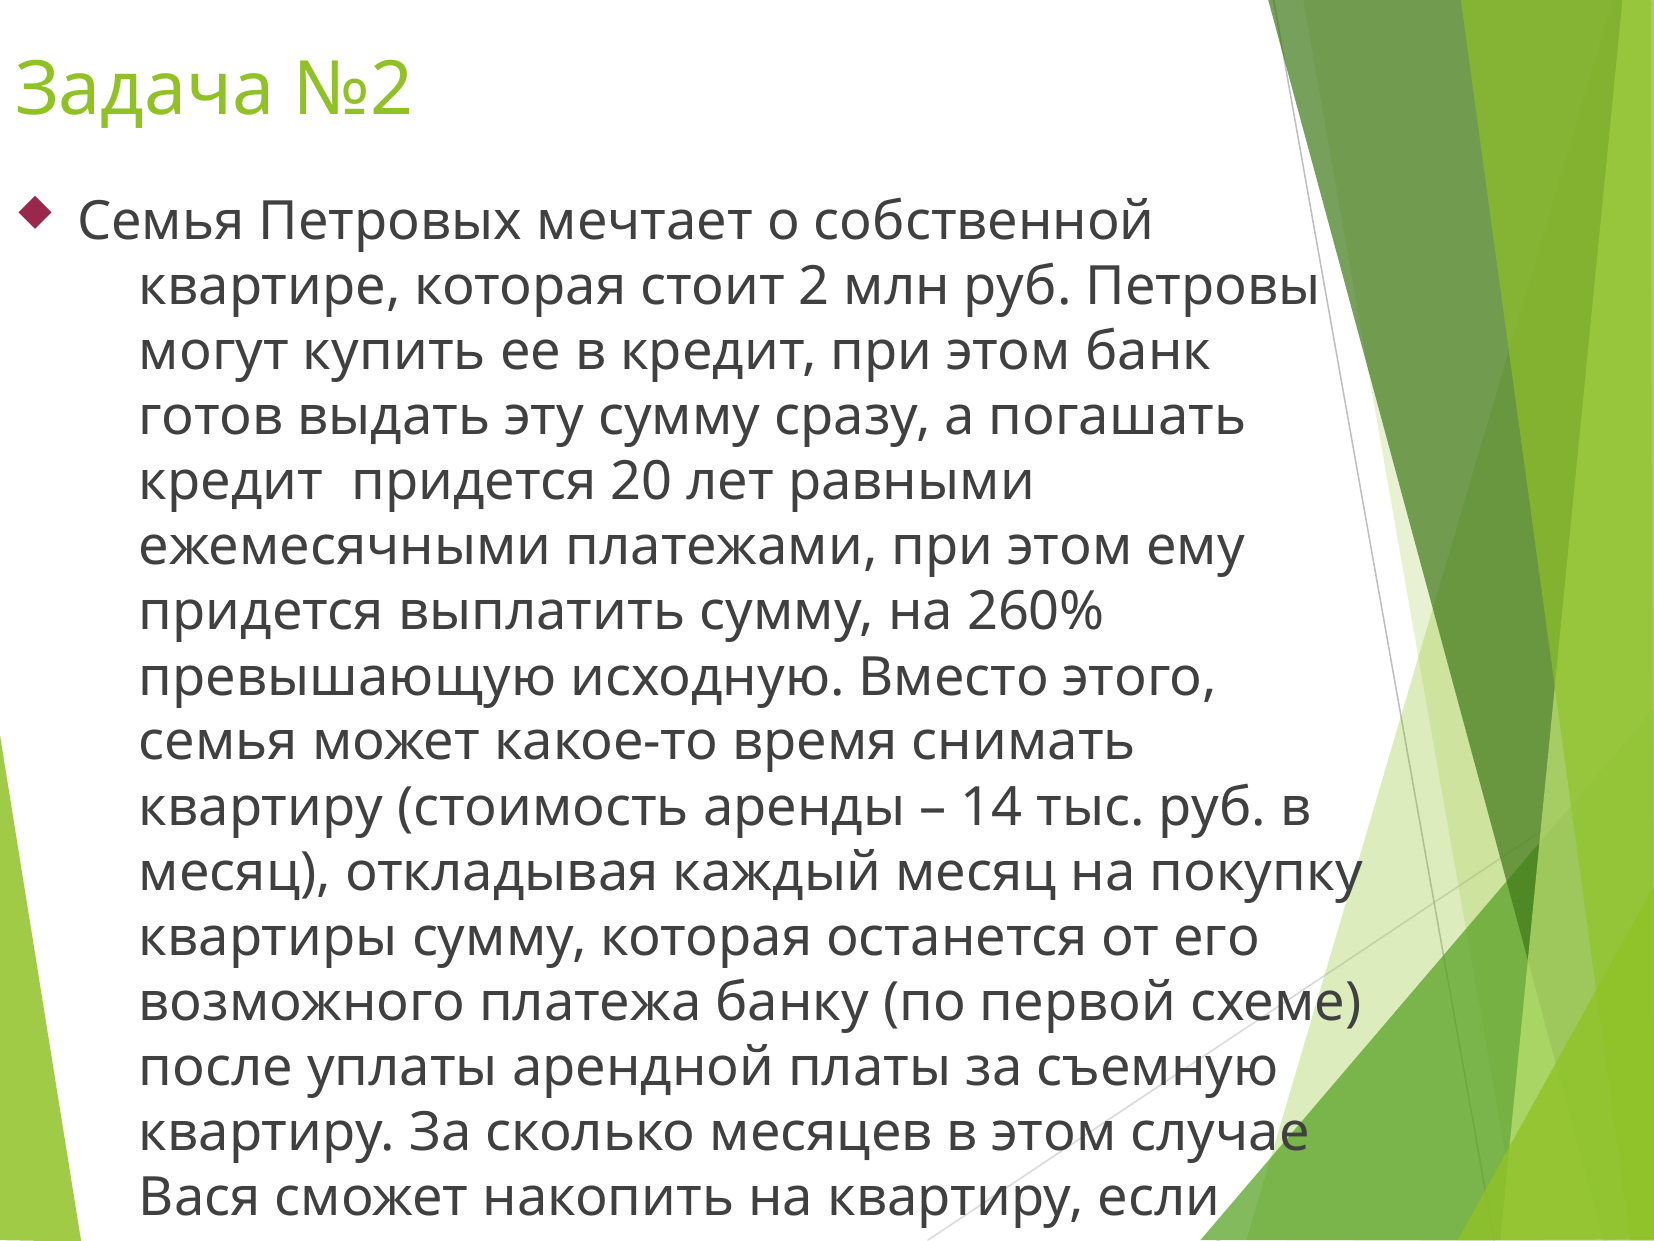

# Задача №2
Семья Петровых мечтает о собственной квартире, которая стоит 2 млн руб. Петровы могут купить ее в кредит, при этом банк готов выдать эту сумму сразу, а погашать кредит придется 20 лет равными ежемесячными платежами, при этом ему придется выплатить сумму, на 260% превышающую исходную. Вместо этого, семья может какое-то время снимать квартиру (стоимость аренды – 14 тыс. руб. в месяц), откладывая каждый месяц на покупку квартиры сумму, которая останется от его возможного платежа банку (по первой схеме) после уплаты арендной платы за съемную квартиру. За сколько месяцев в этом случае Вася сможет накопить на квартиру, если считать, что стоимость ее не изменится?